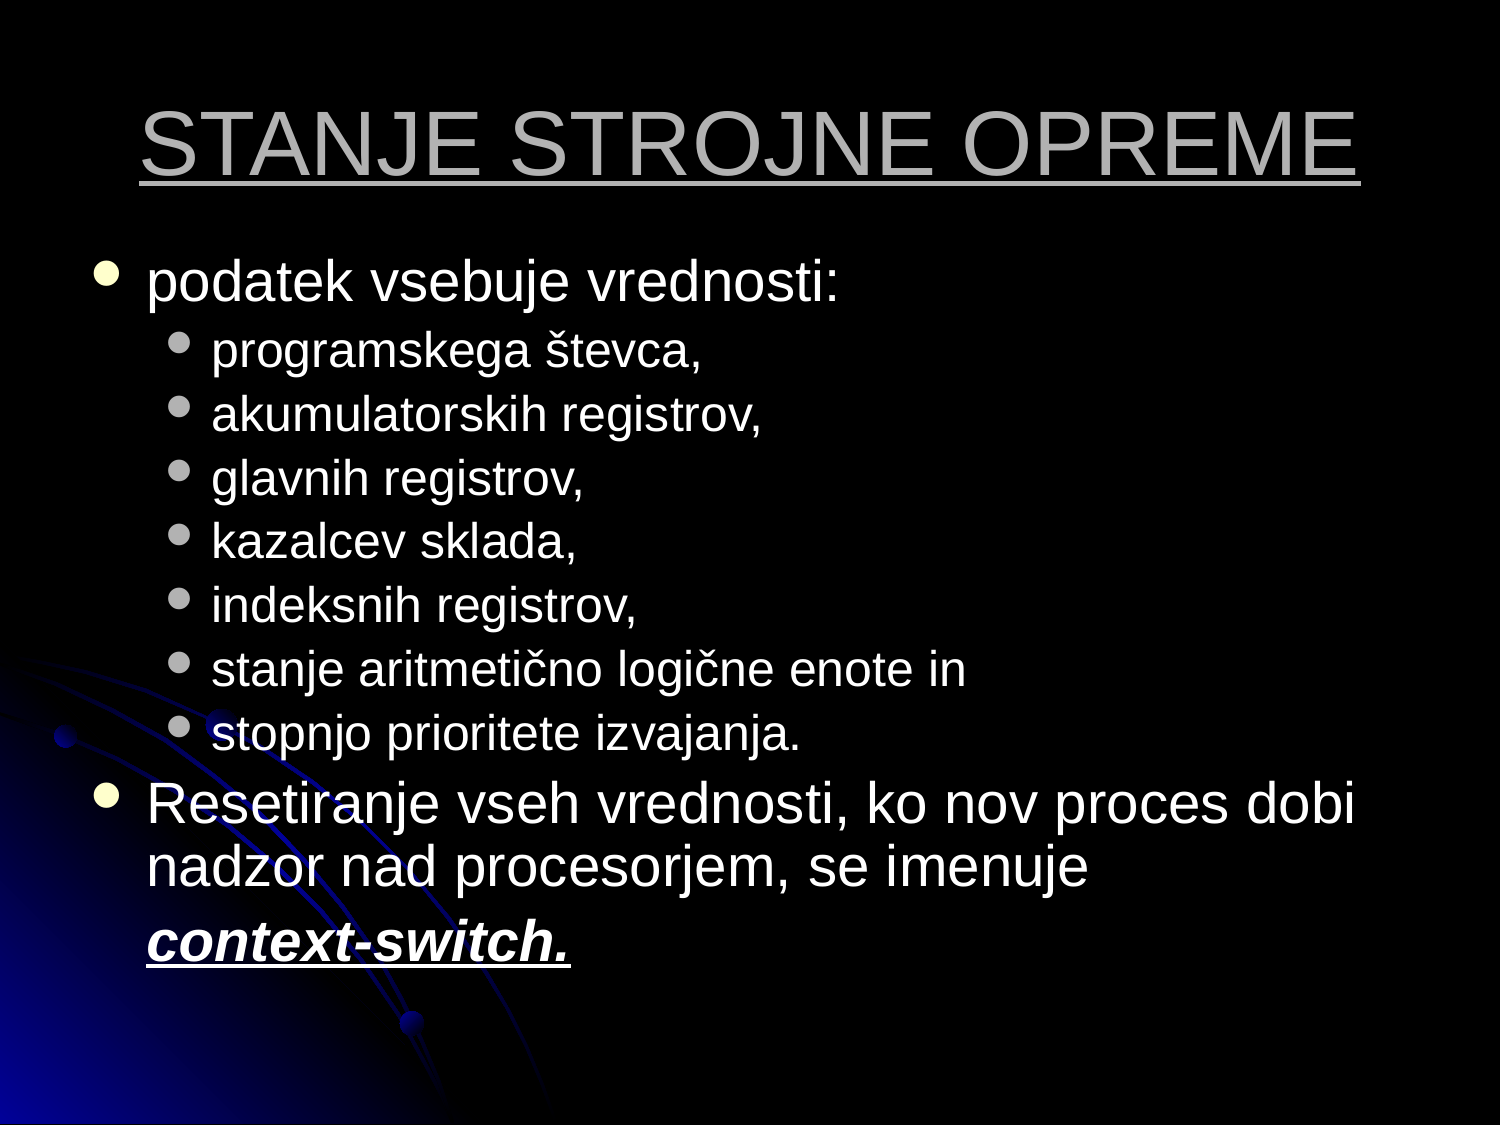

# STANJE STROJNE OPREME
podatek vsebuje vrednosti:
programskega števca,
akumulatorskih registrov,
glavnih registrov,
kazalcev sklada,
indeksnih registrov,
stanje aritmetično logične enote in
stopnjo prioritete izvajanja.
Resetiranje vseh vrednosti, ko nov proces dobi nadzor nad procesorjem, se imenuje
	context-switch.